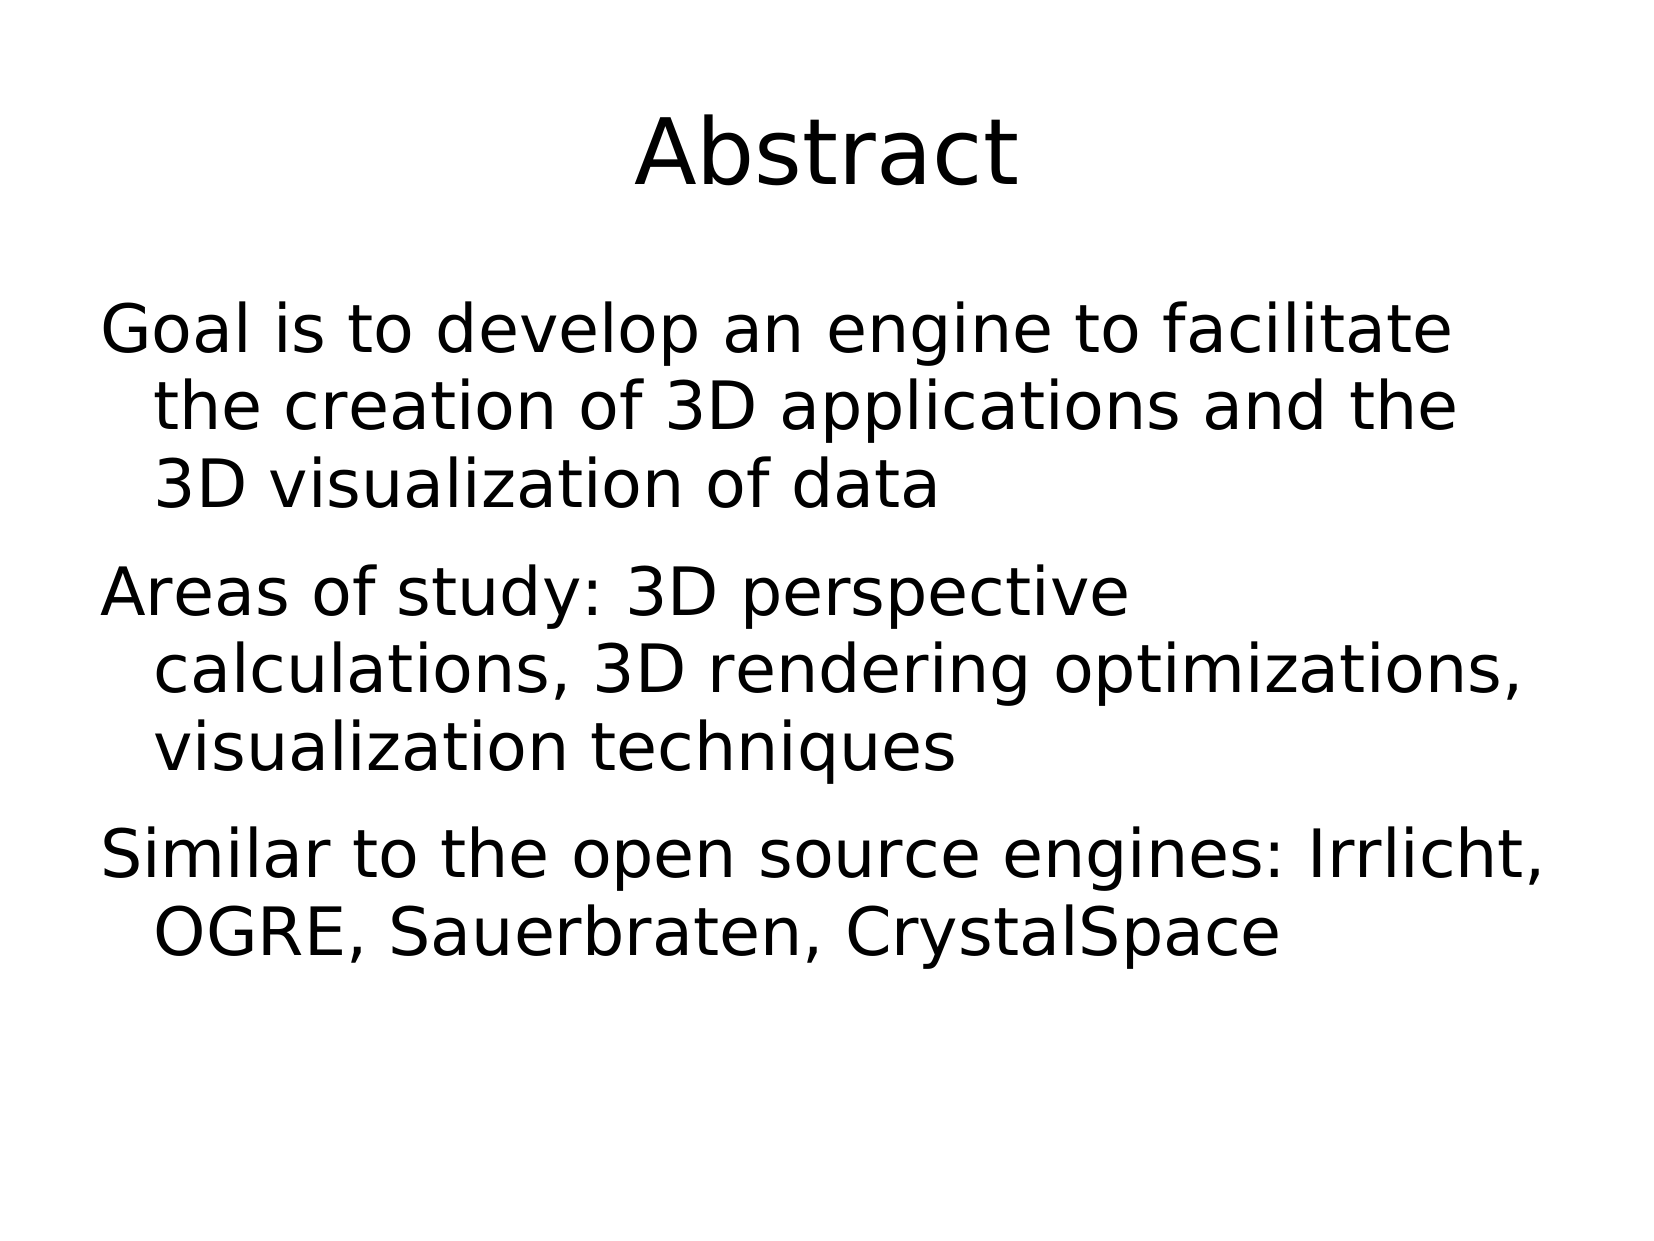

# Abstract
Goal is to develop an engine to facilitate the creation of 3D applications and the 3D visualization of data
Areas of study: 3D perspective calculations, 3D rendering optimizations, visualization techniques
Similar to the open source engines: Irrlicht, OGRE, Sauerbraten, CrystalSpace